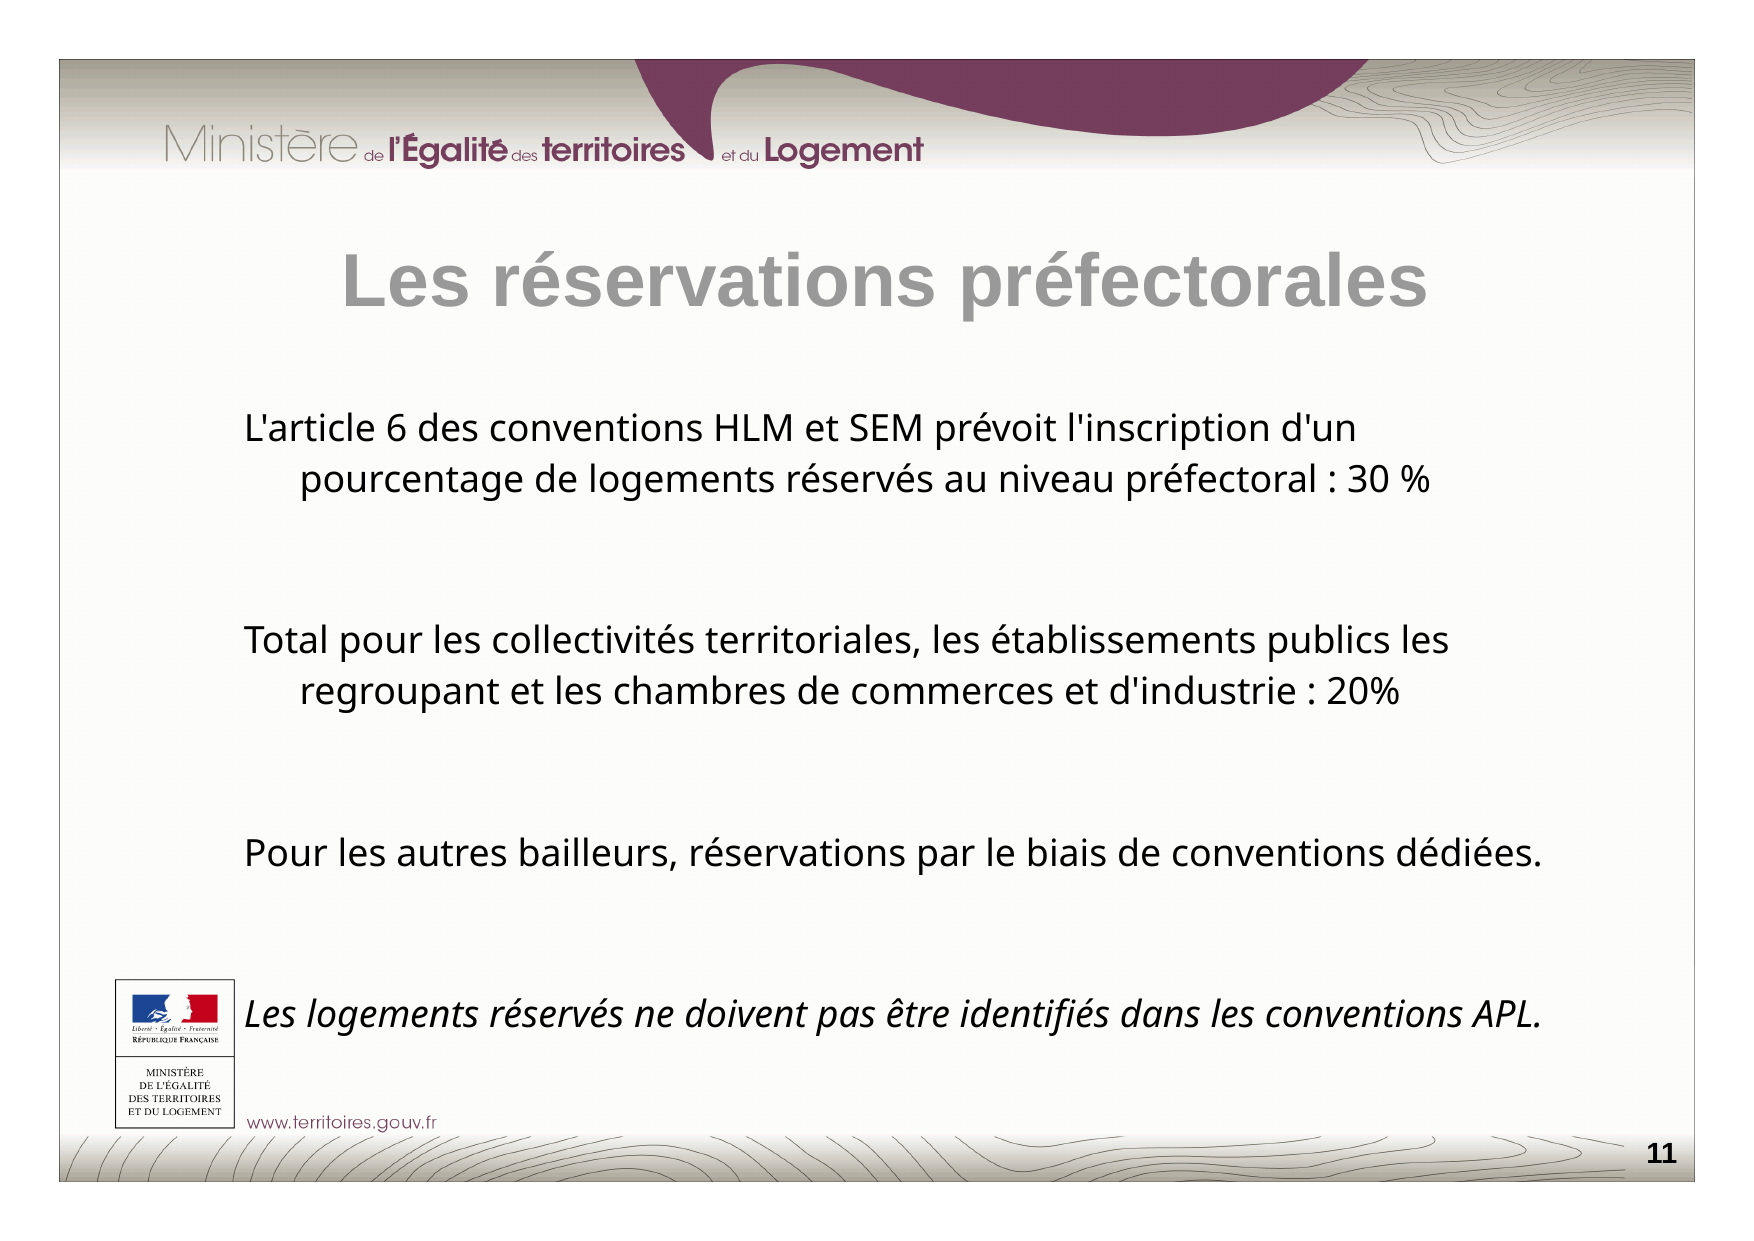

# Les réservations préfectorales
L'article 6 des conventions HLM et SEM prévoit l'inscription d'un pourcentage de logements réservés au niveau préfectoral : 30 %
Total pour les collectivités territoriales, les établissements publics les regroupant et les chambres de commerces et d'industrie : 20%
Pour les autres bailleurs, réservations par le biais de conventions dédiées.
Les logements réservés ne doivent pas être identifiés dans les conventions APL.